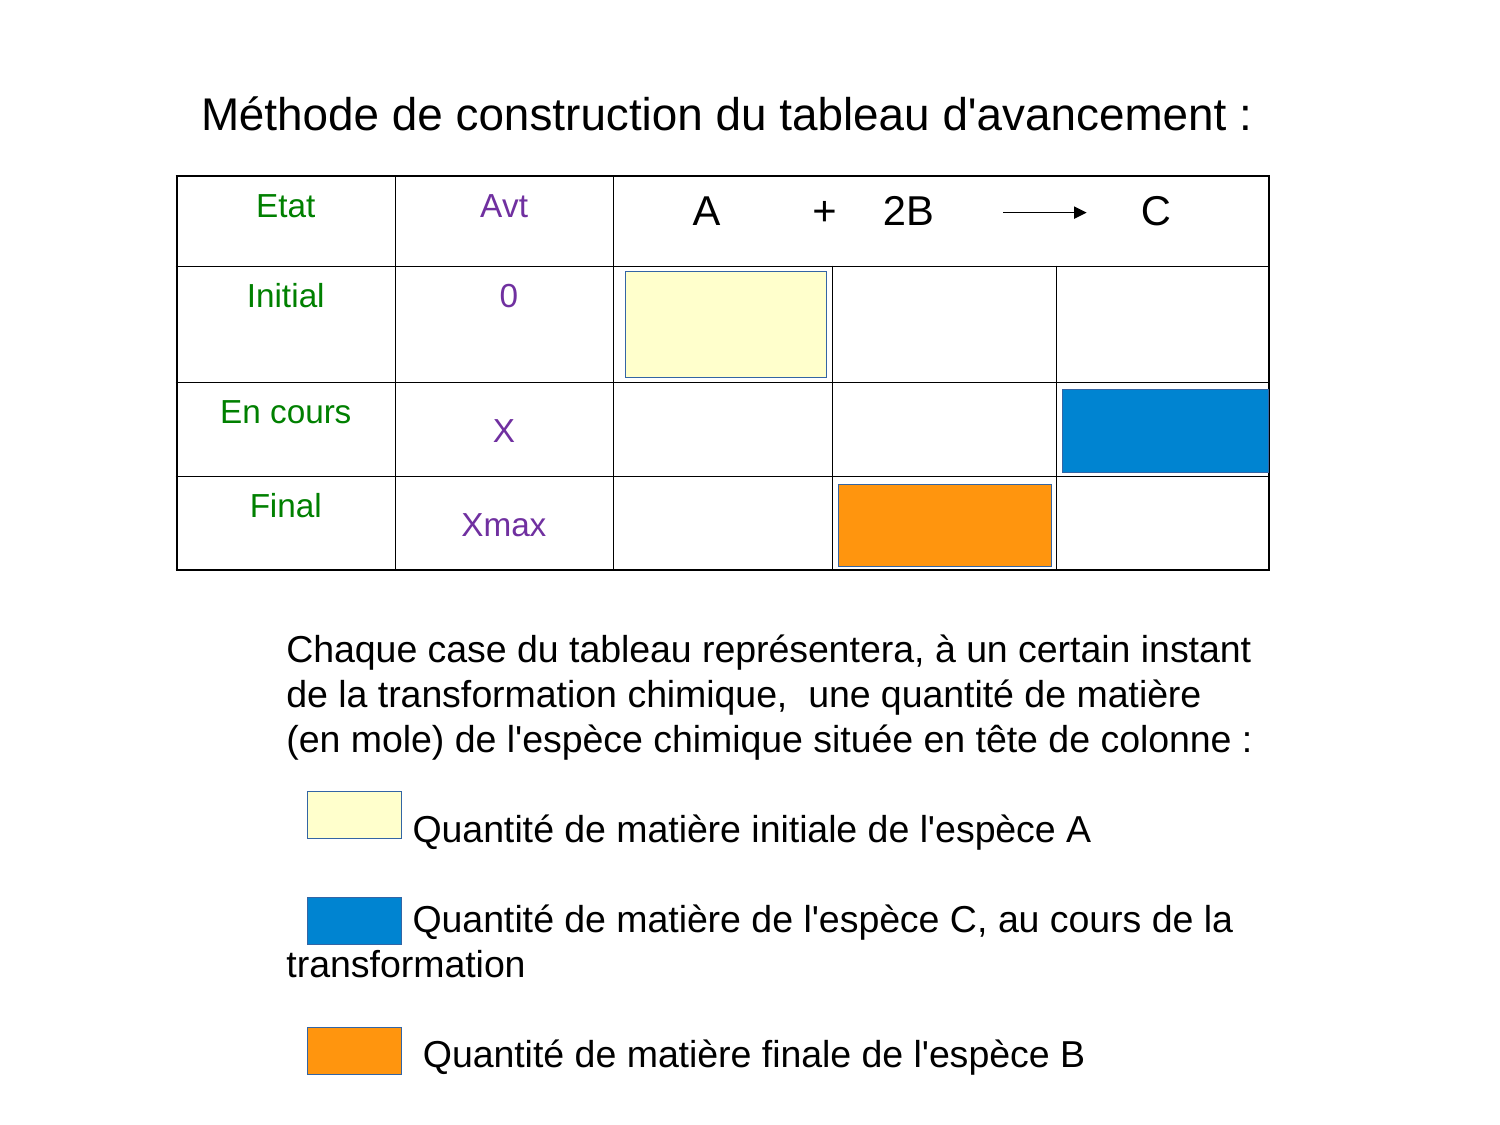

Méthode de construction du tableau d'avancement :
| Etat | Avt | A + 2B C | | |
| --- | --- | --- | --- | --- |
| Initial | 0 | | | |
| En cours | X | | | |
| Final | Xmax | | | |
Chaque case du tableau représentera, à un certain instant de la transformation chimique, une quantité de matière (en mole) de l'espèce chimique située en tête de colonne :
 Quantité de matière initiale de l'espèce A
 Quantité de matière de l'espèce C, au cours de la transformation
 Quantité de matière finale de l'espèce B